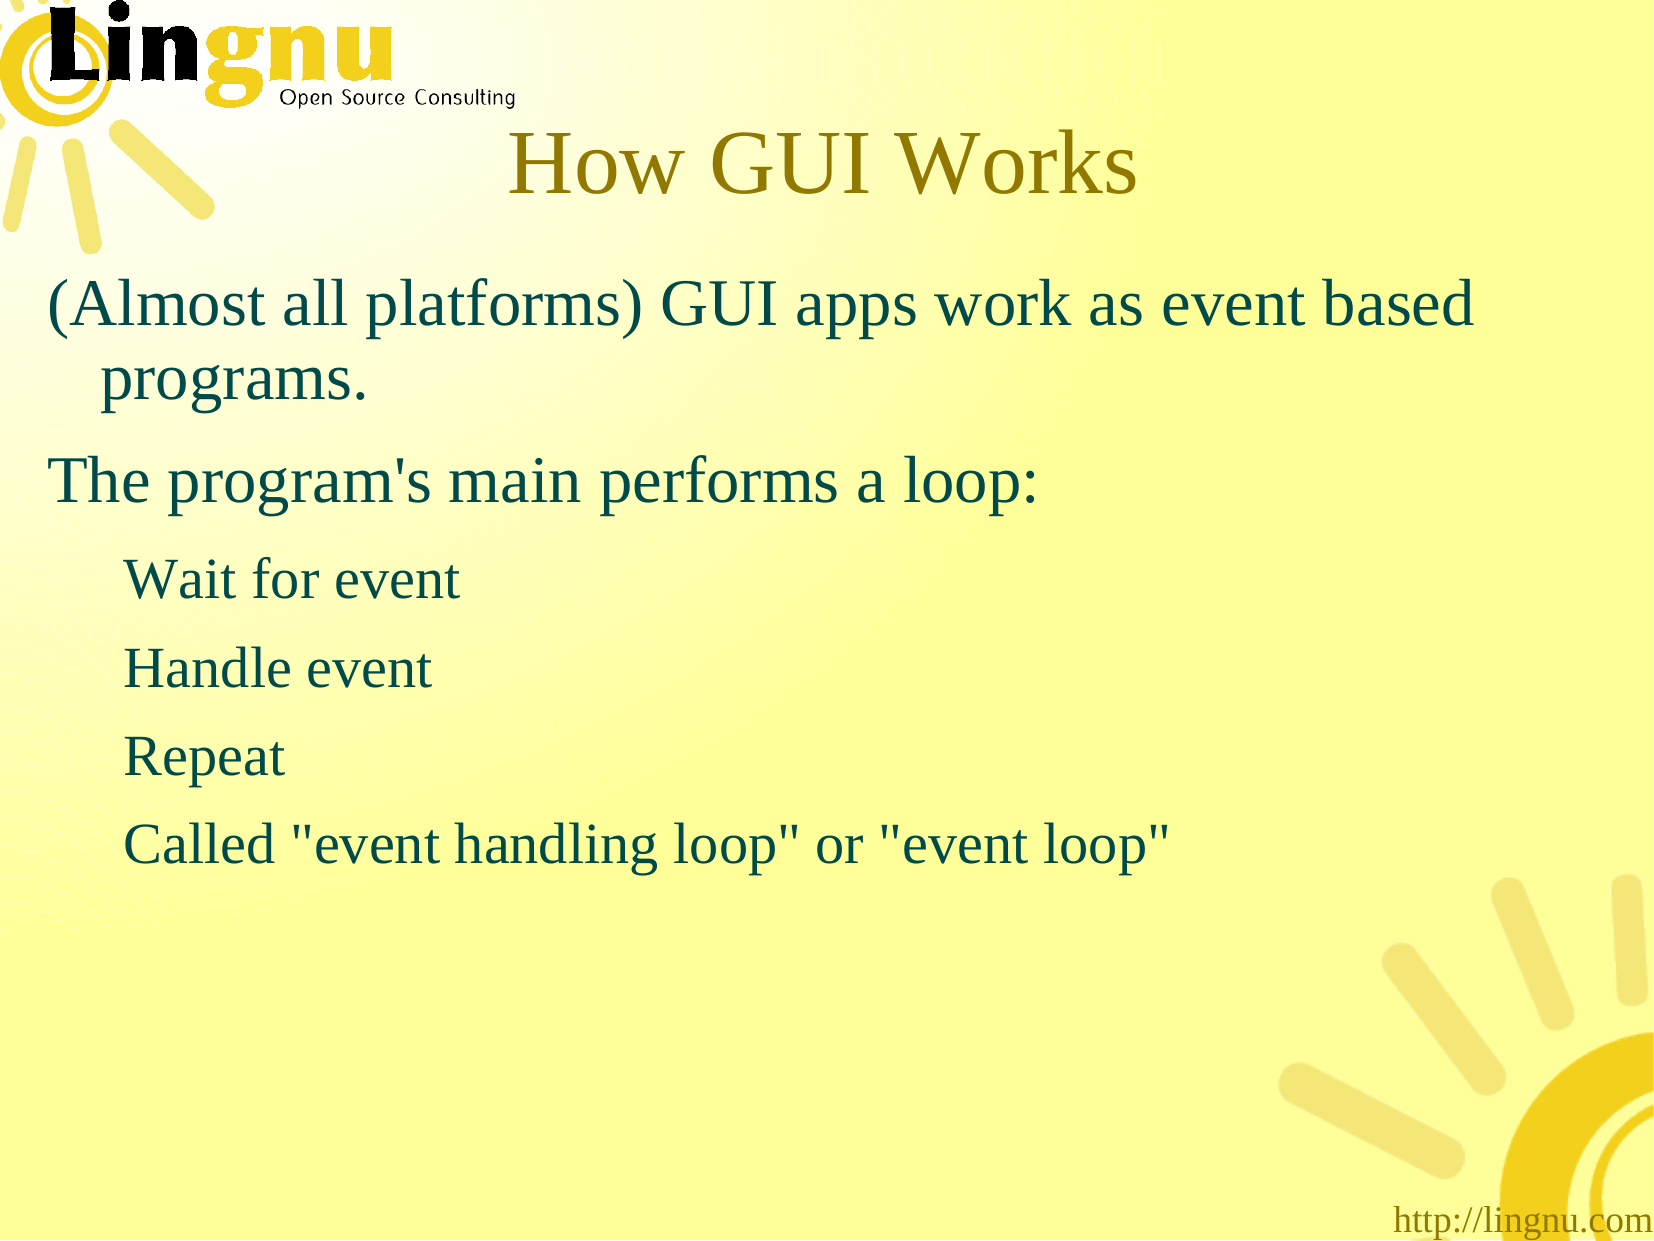

# How GUI Works
(Almost all platforms) GUI apps work as event based programs.
The program's main performs a loop:
Wait for event
Handle event
Repeat
Called "event handling loop" or "event loop"